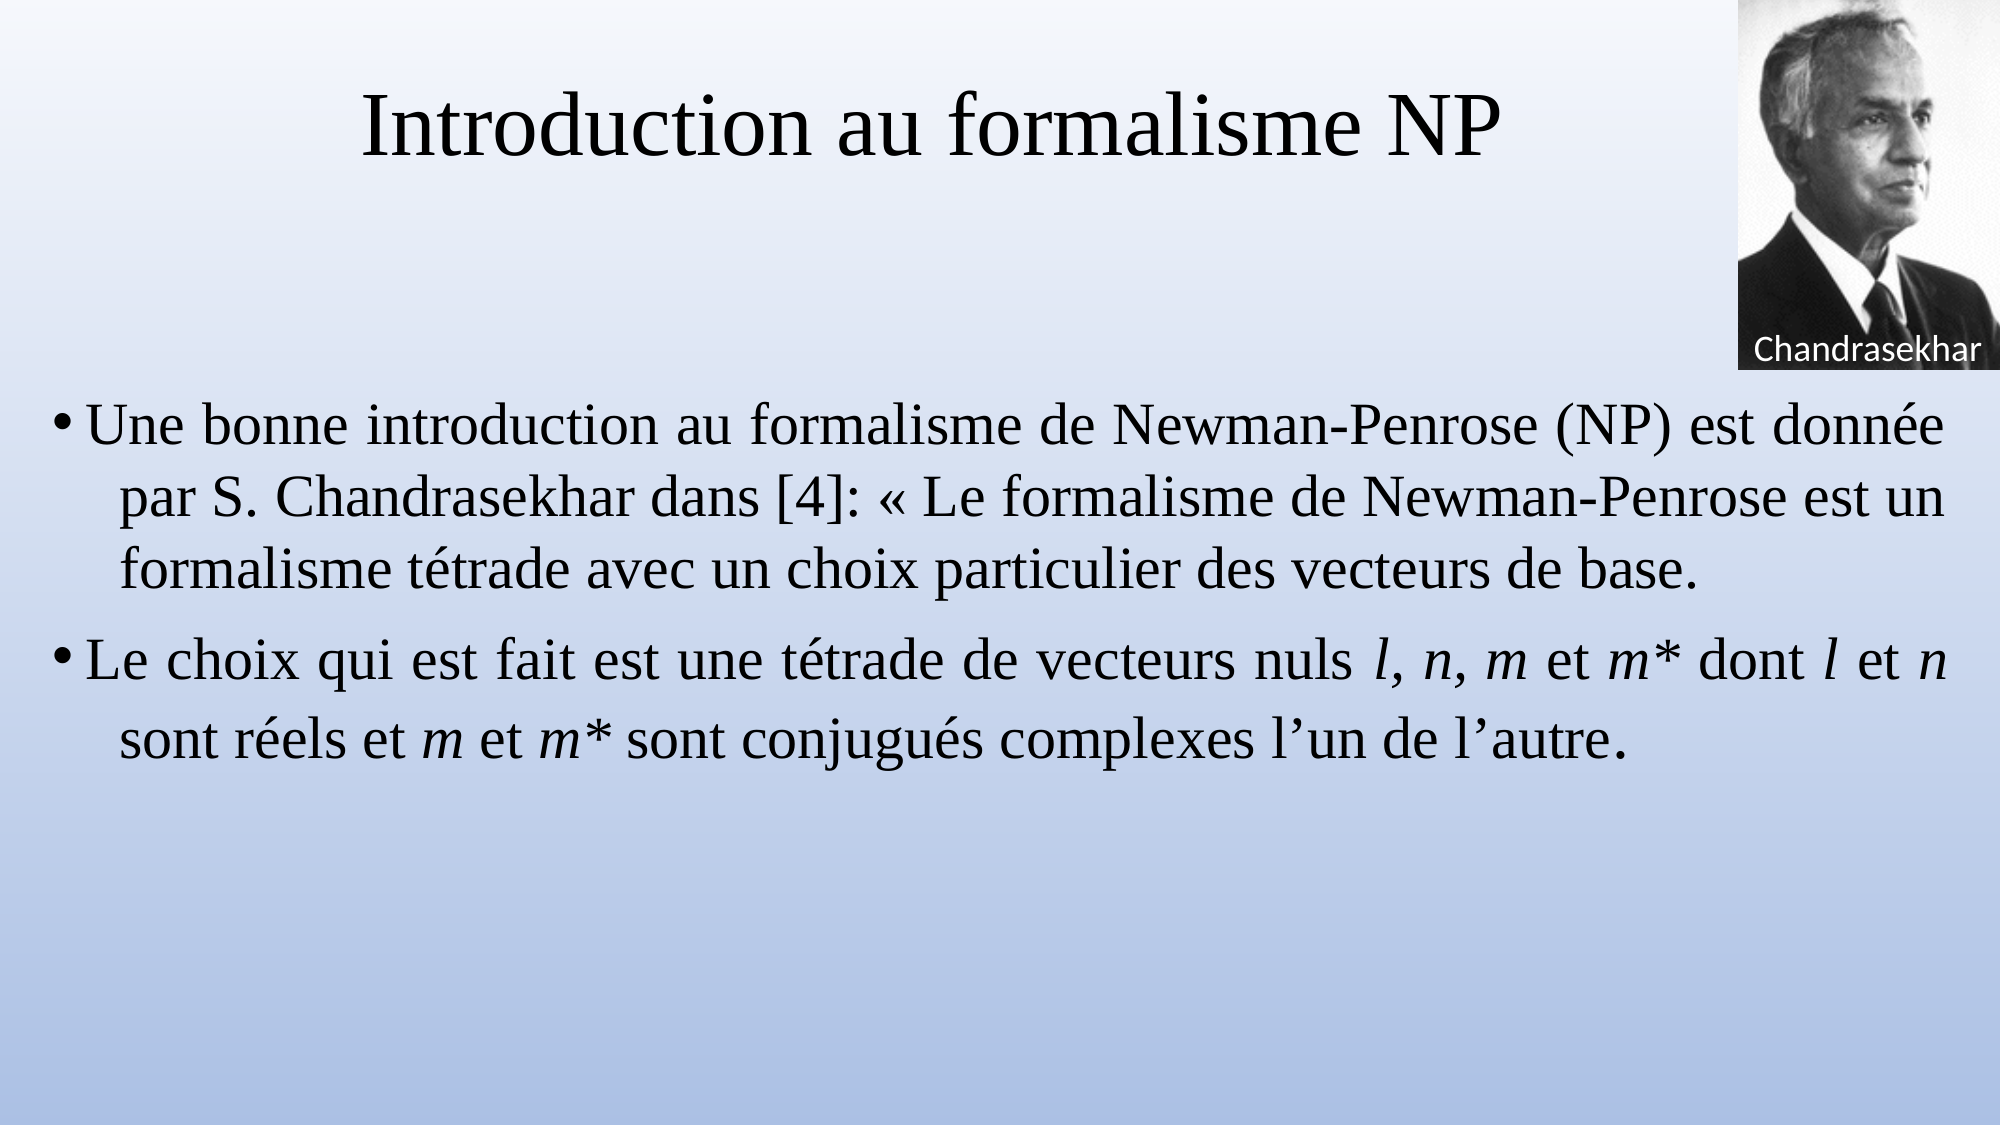

# Introduction au formalisme NP
Chandrasekhar
Une bonne introduction au formalisme de Newman-Penrose (NP) est donnée par S. Chandrasekhar dans [4]: « Le formalisme de Newman-Penrose est un formalisme tétrade avec un choix particulier des vecteurs de base.
Le choix qui est fait est une tétrade de vecteurs nuls l, n, m et m* dont l et n sont réels et m et m* sont conjugués complexes l’un de l’autre.